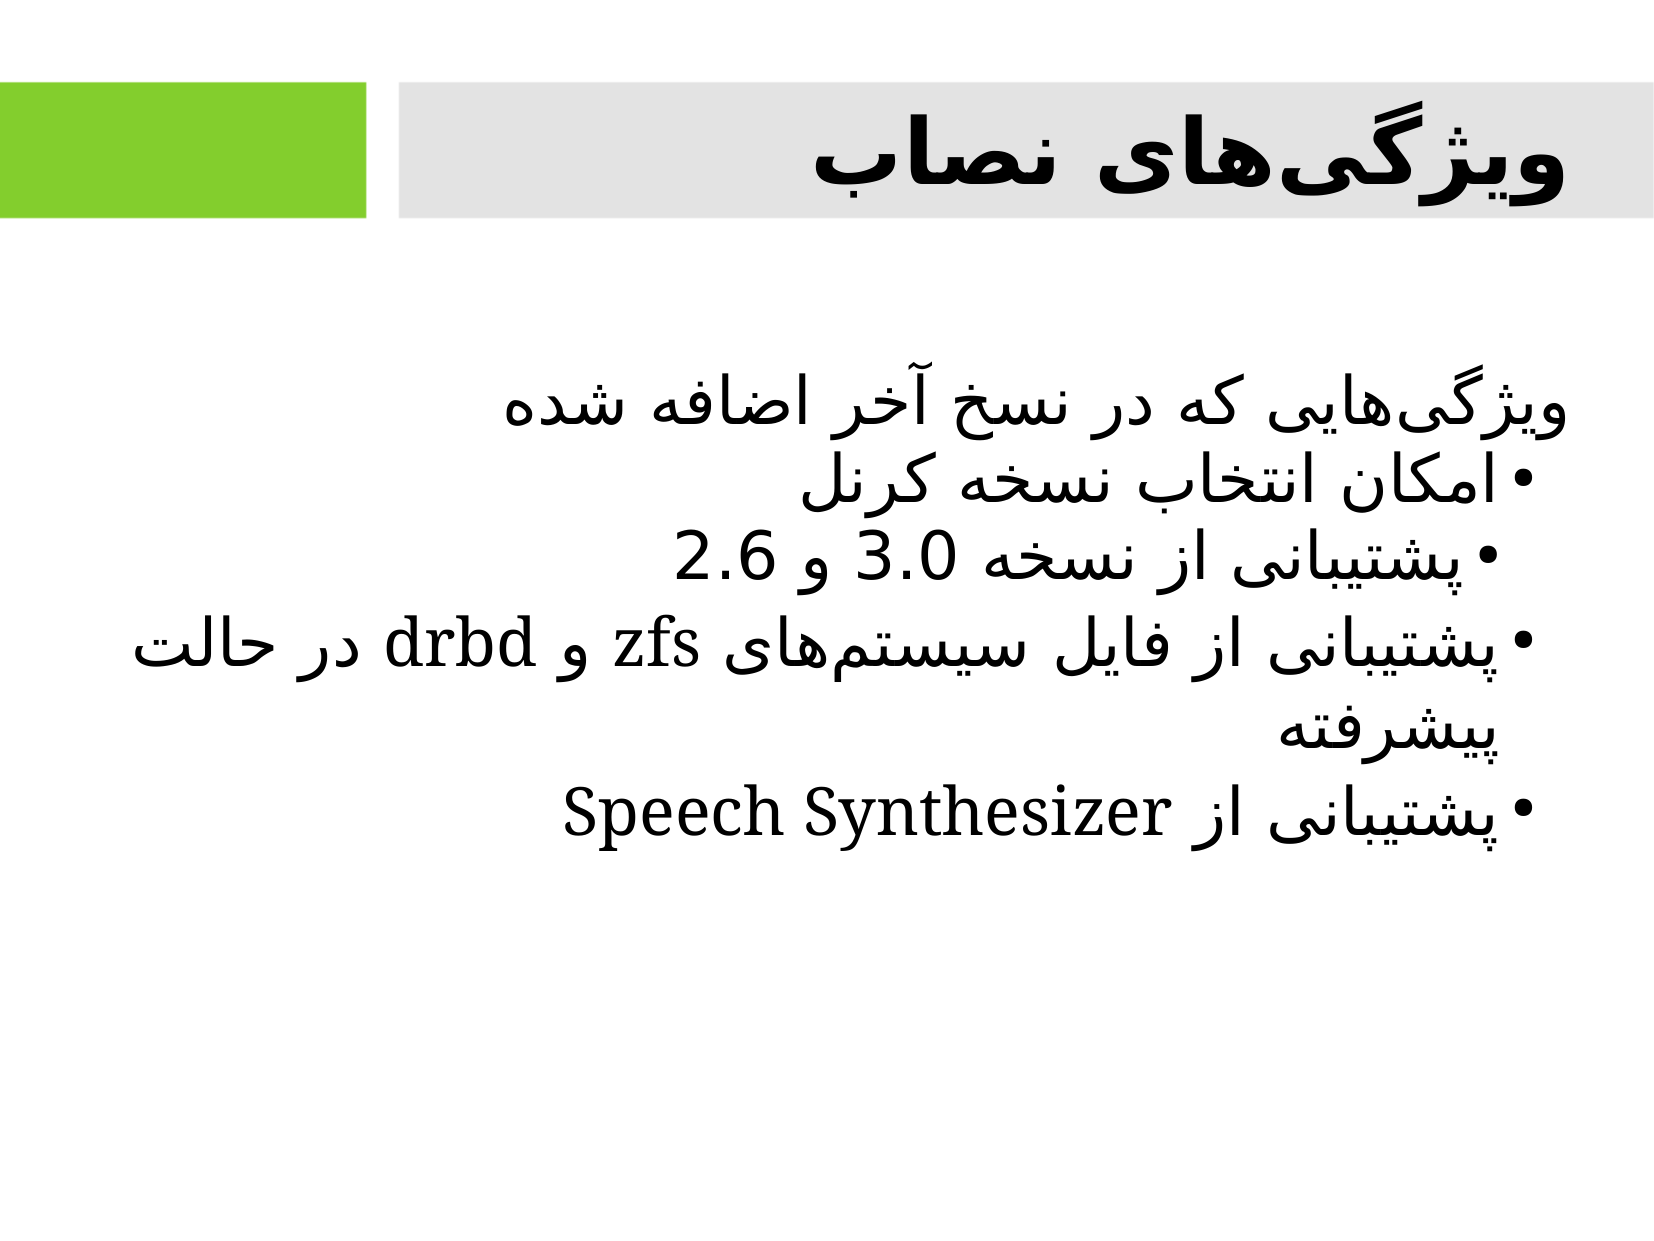

# ویژگی‌های نصاب
ویژگی‌هایی که در نسخ آخر اضافه شده
امکان انتخاب نسخه کرنل
پشتیبانی از نسخه 3.0 و 2.6
پشتیبانی از فایل سیستم‌های zfs و drbd در حالت پیشرفته
پشتیبانی از Speech Synthesizer